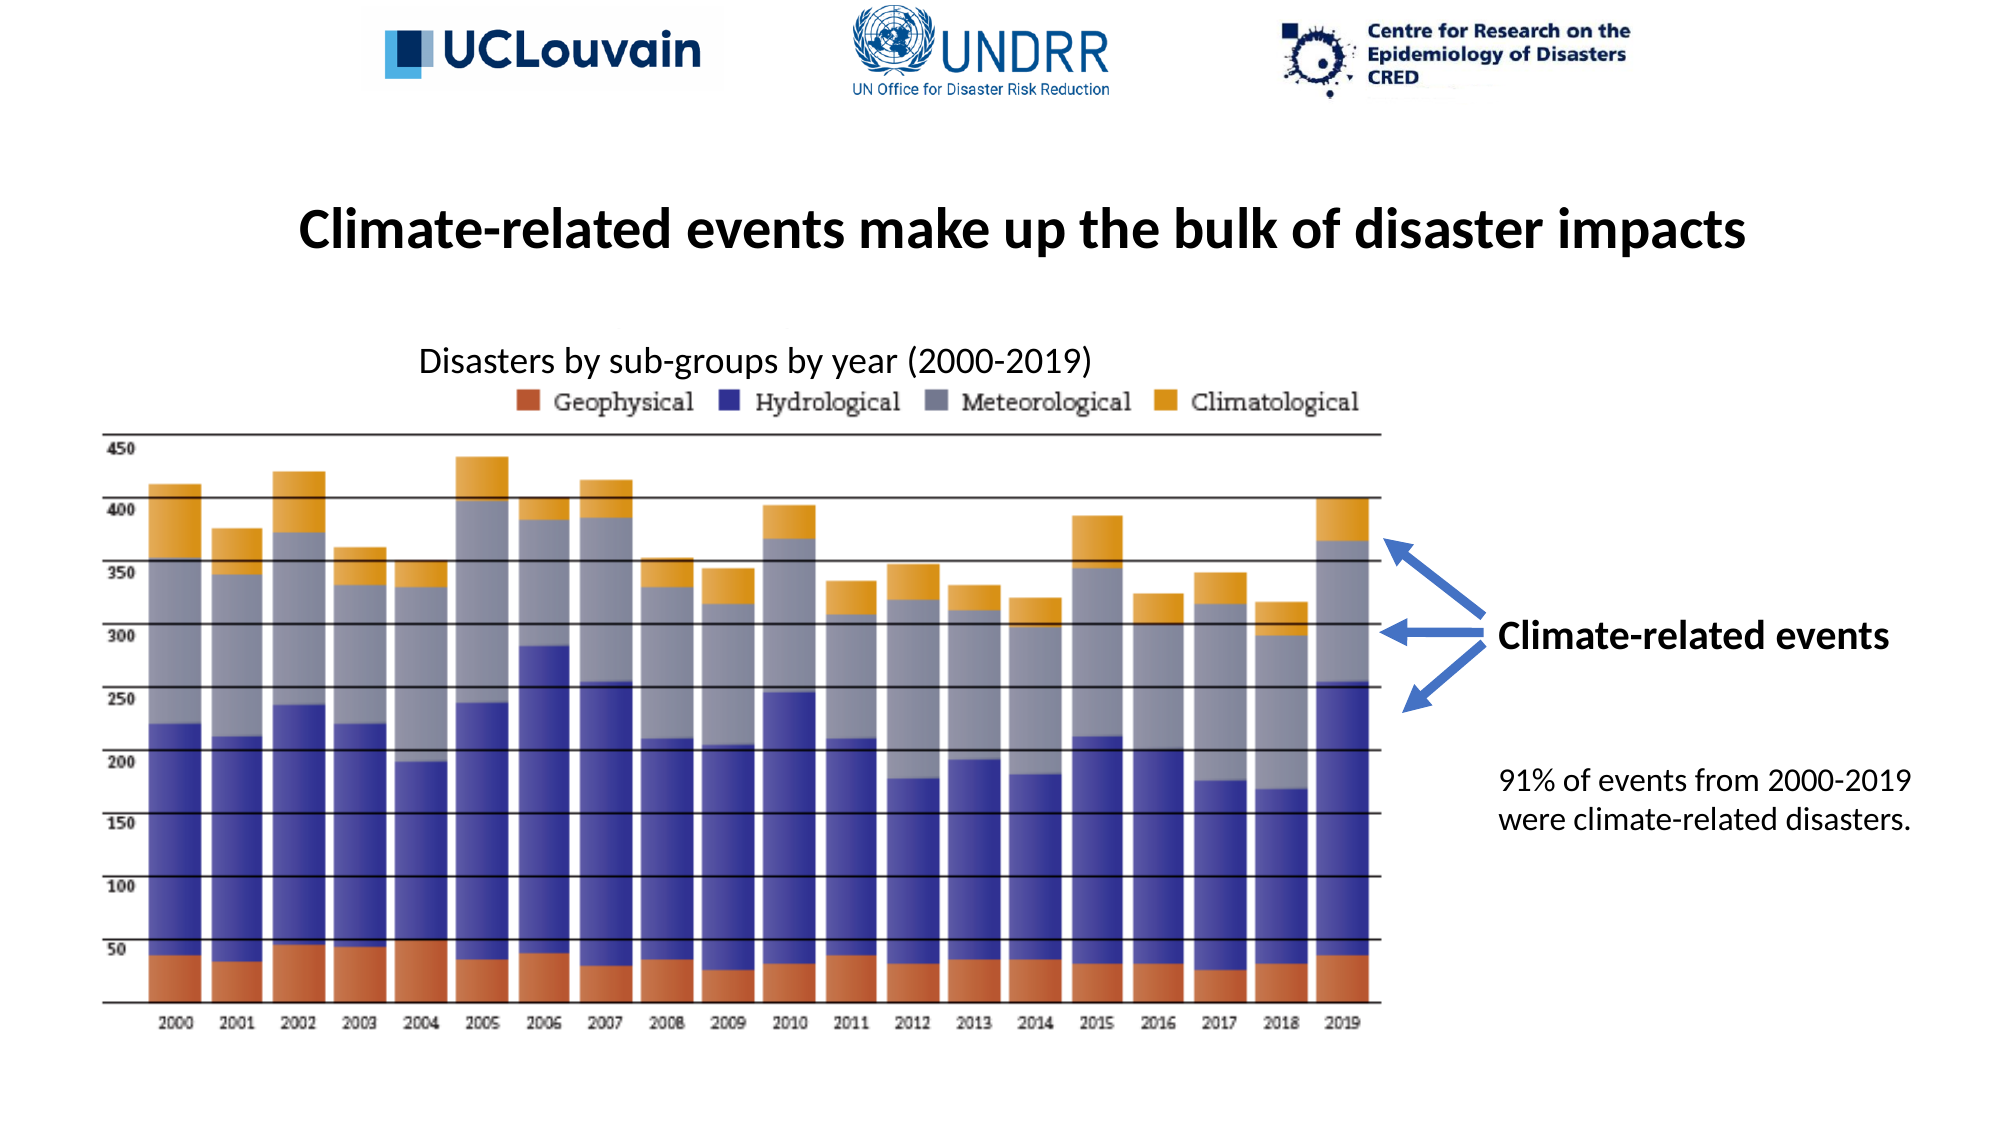

# Climate-related events make up the bulk of disaster impacts
Disasters by sub-groups by year (2000-2019)
Climate-related events
91% of events from 2000-2019 were climate-related disasters.